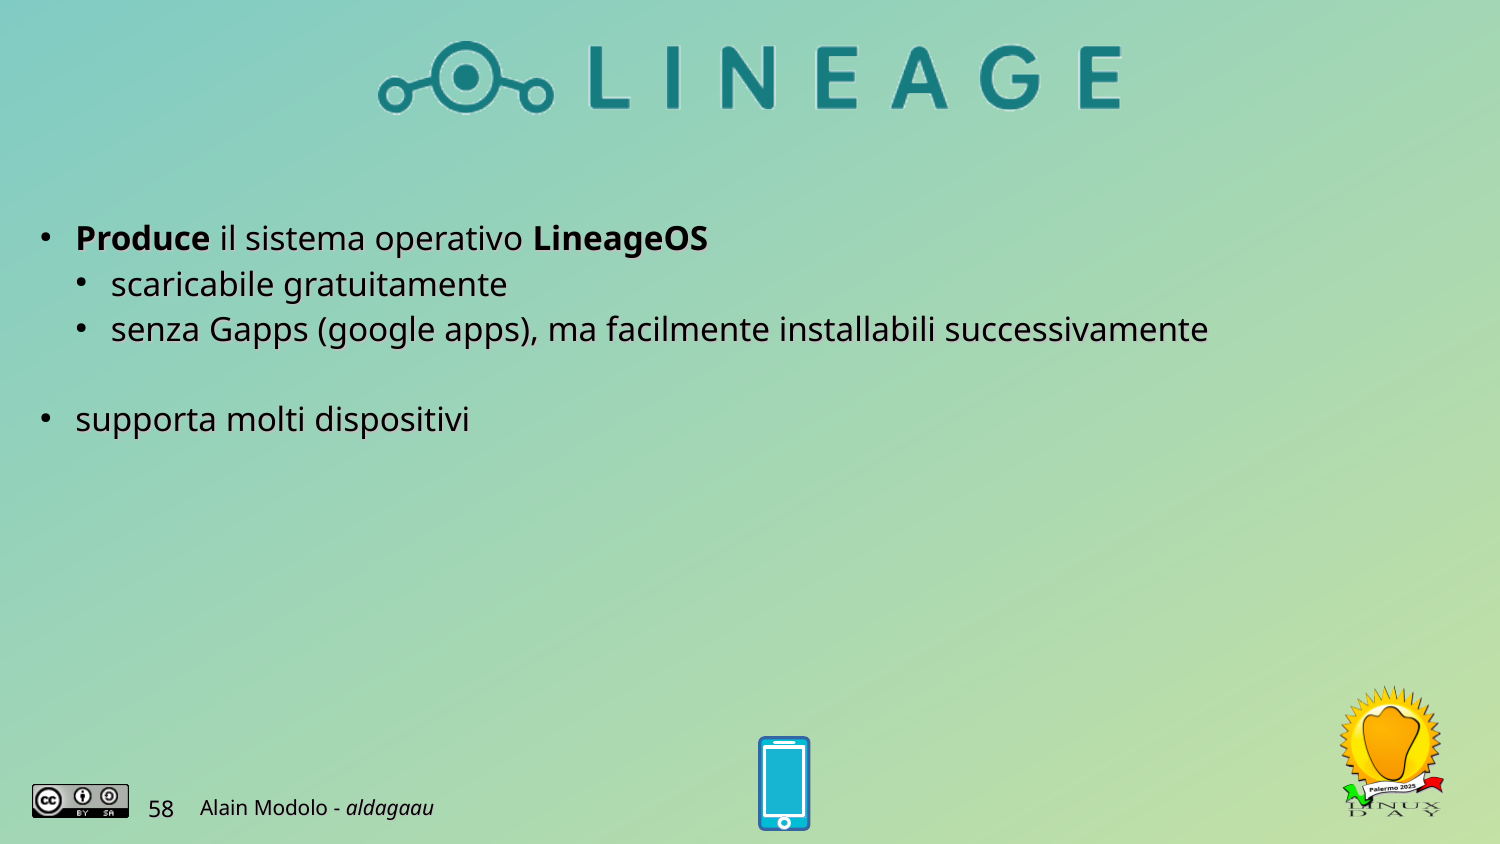

Produce il sistema operativo LineageOS
scaricabile gratuitamente
senza Gapps (google apps), ma facilmente installabili successivamente
supporta molti dispositivi